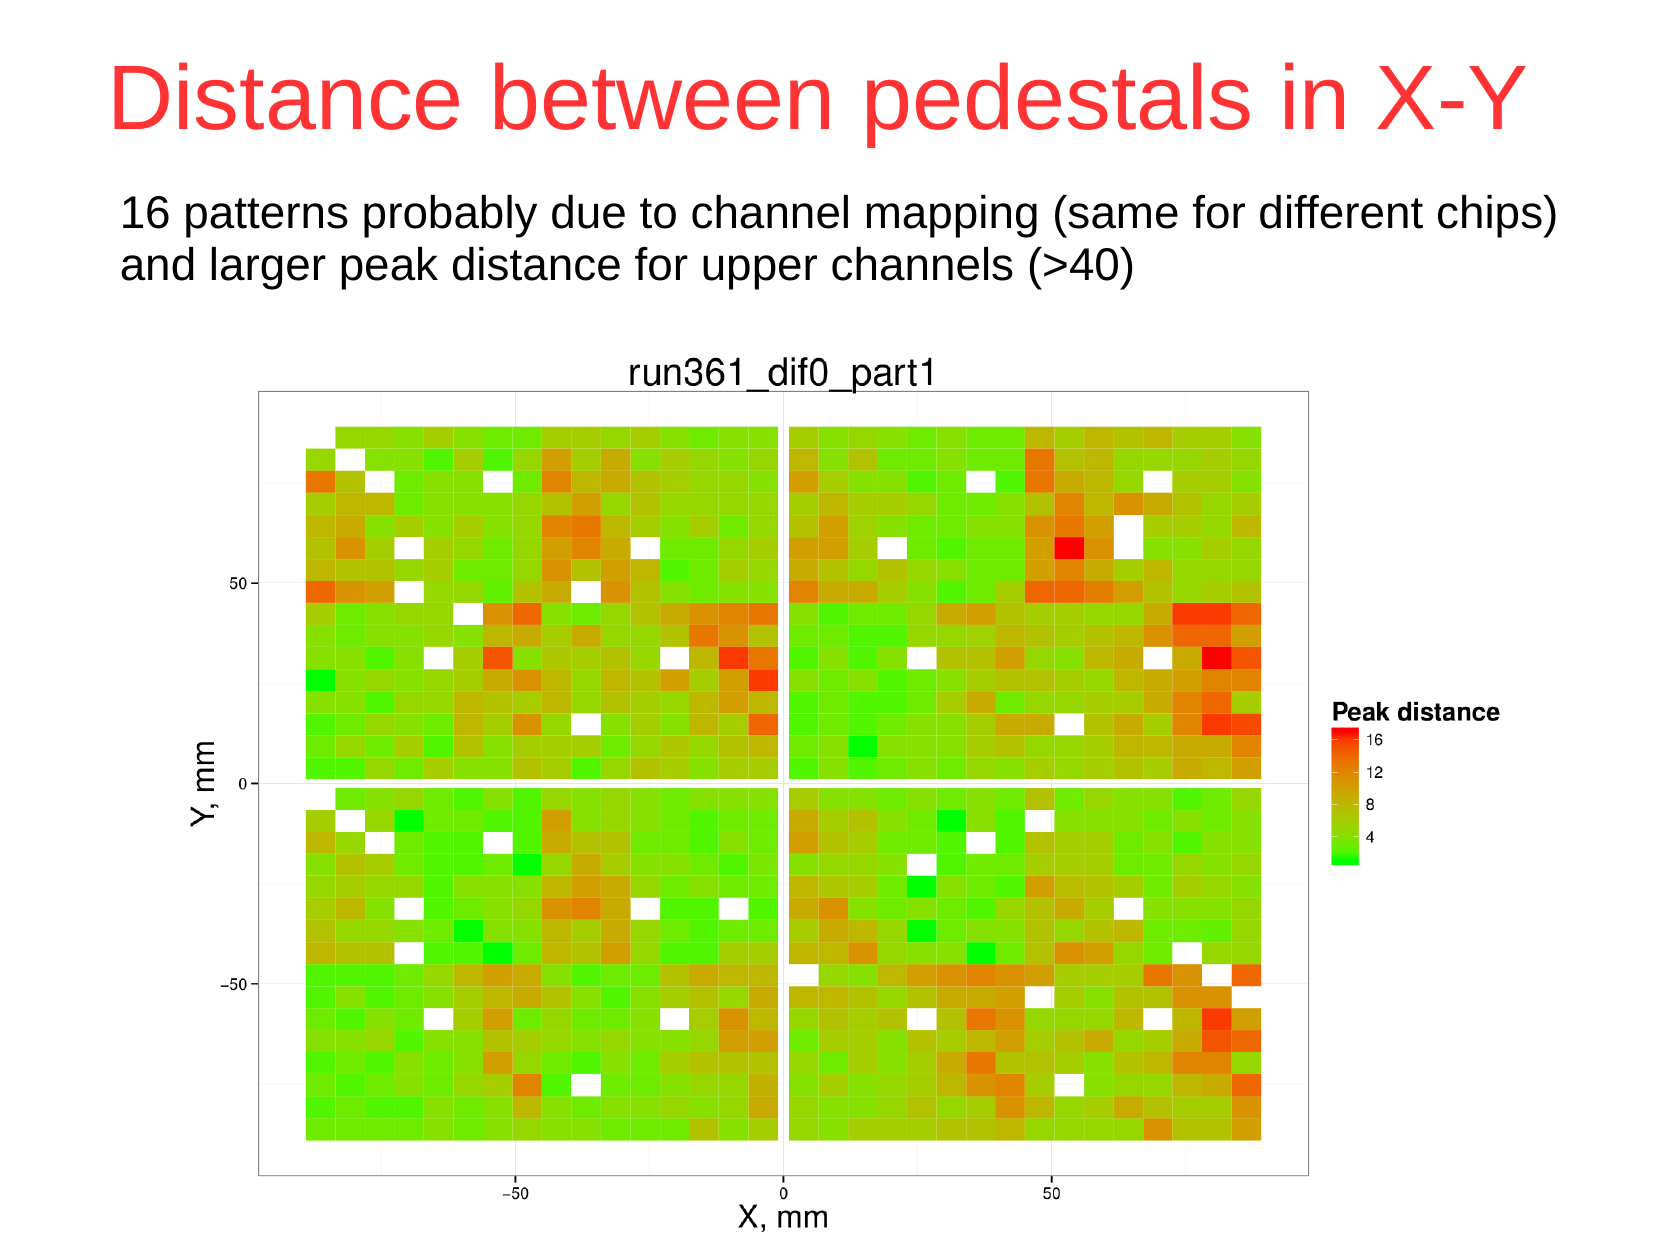

# Distance between pedestals in X-Y
16 patterns probably due to channel mapping (same for different chips) and larger peak distance for upper channels (>40)